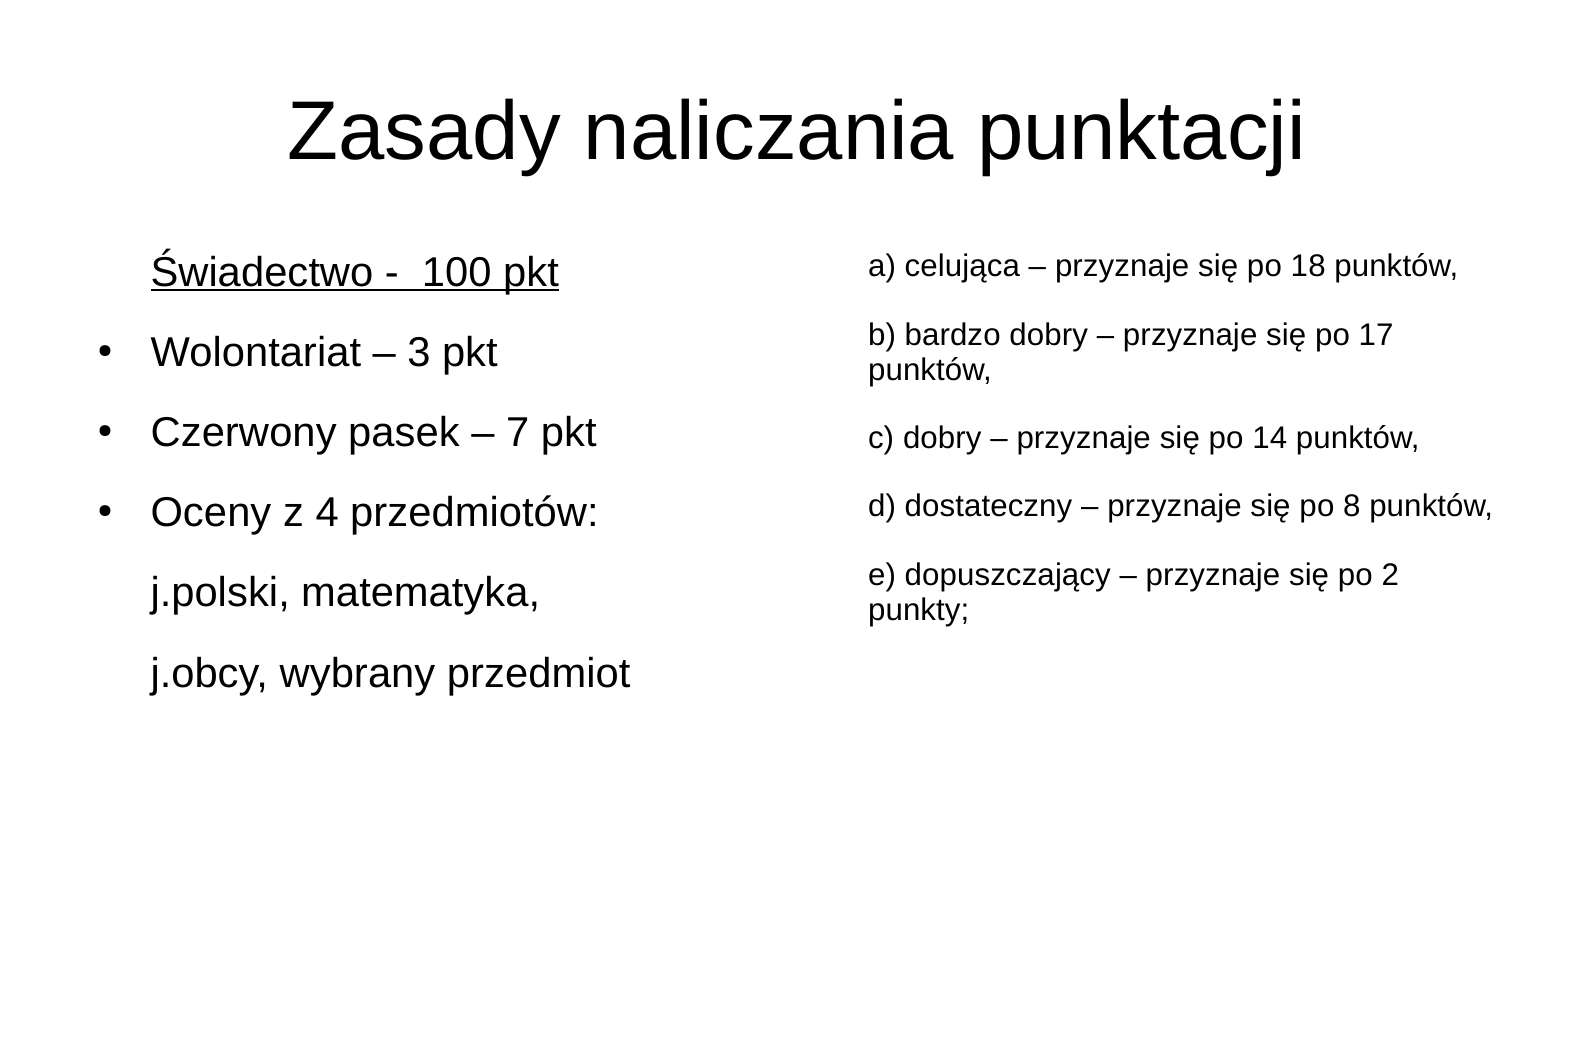

# Zasady naliczania punktacji
Świadectwo - 100 pkt
Wolontariat – 3 pkt
Czerwony pasek – 7 pkt
Oceny z 4 przedmiotów:
j.polski, matematyka,
j.obcy, wybrany przedmiot
a) celująca – przyznaje się po 18 punktów,
b) bardzo dobry – przyznaje się po 17 punktów,
c) dobry – przyznaje się po 14 punktów,
d) dostateczny – przyznaje się po 8 punktów,
e) dopuszczający – przyznaje się po 2 punkty;